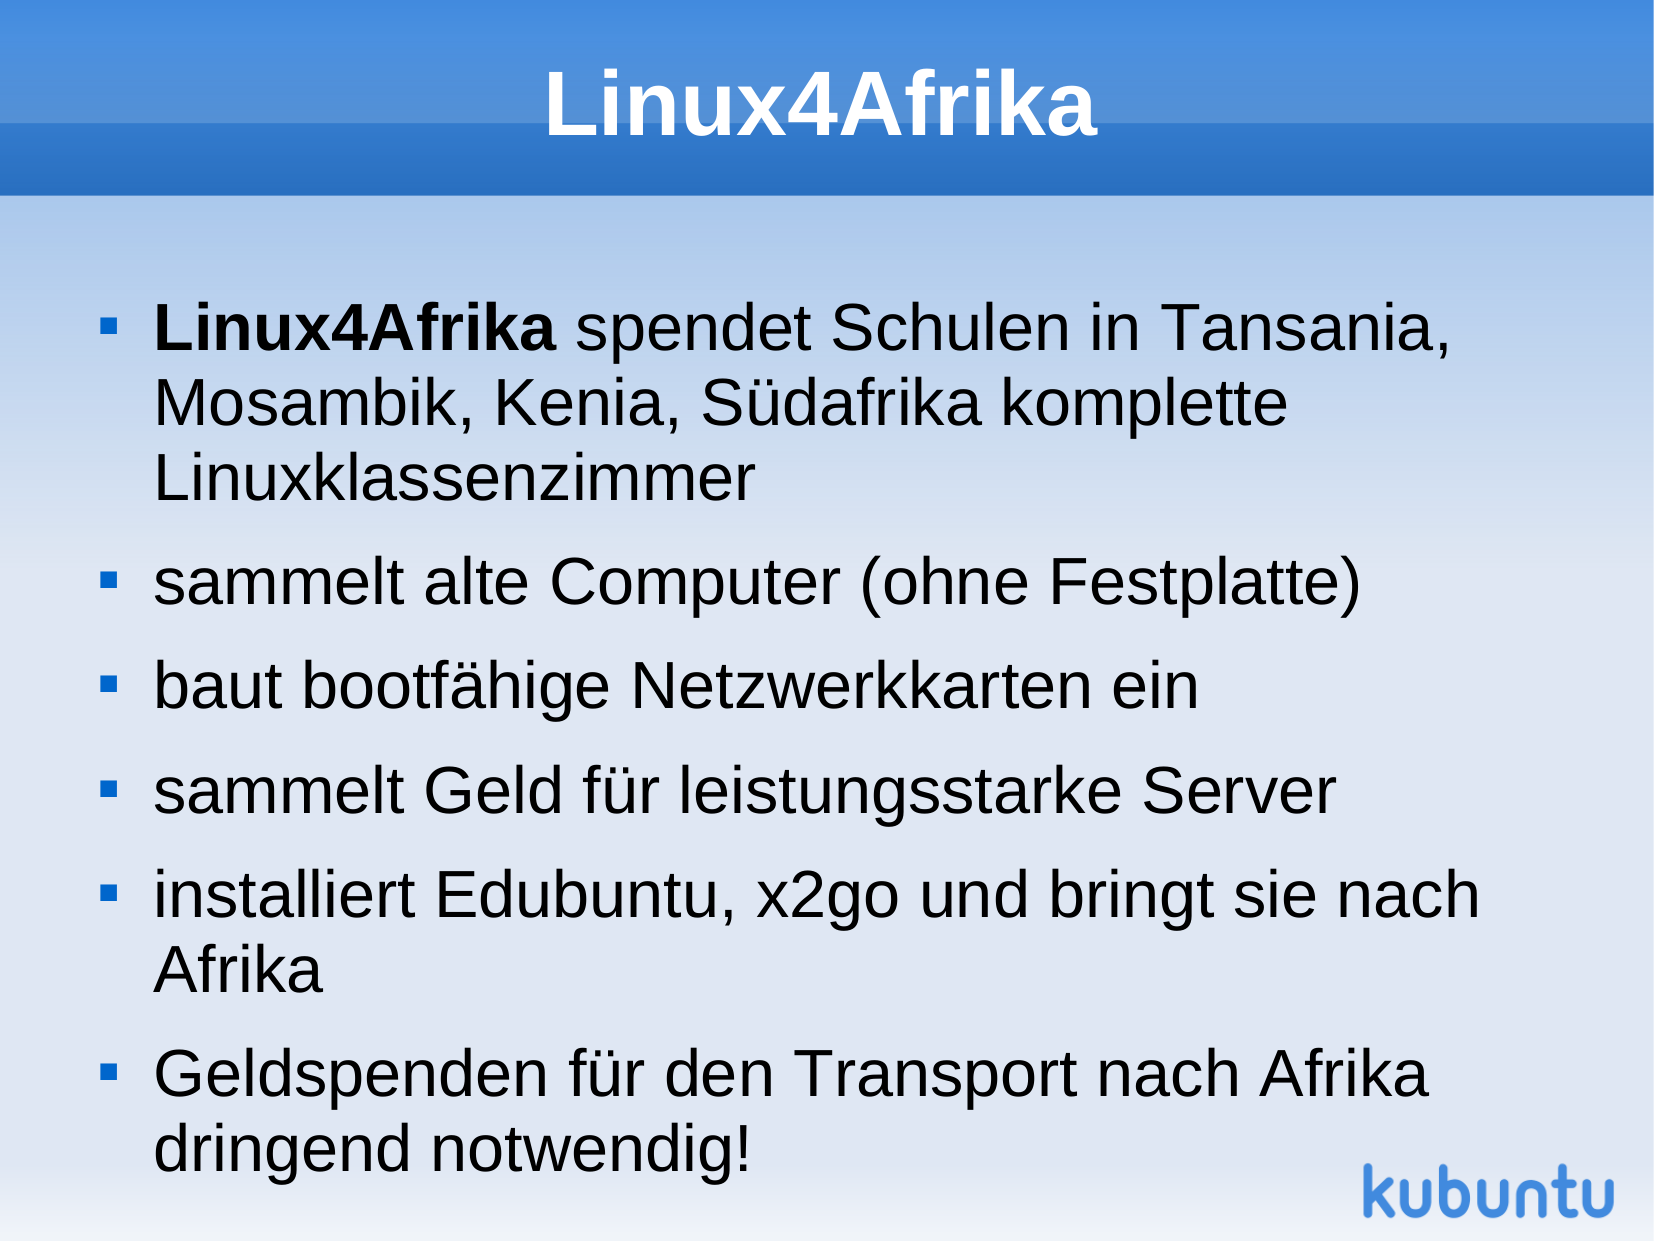

# Linux4Afrika
Linux4Afrika spendet Schulen in Tansania, Mosambik, Kenia, Südafrika komplette Linuxklassenzimmer
sammelt alte Computer (ohne Festplatte)
baut bootfähige Netzwerkkarten ein
sammelt Geld für leistungsstarke Server
installiert Edubuntu, x2go und bringt sie nach Afrika
Geldspenden für den Transport nach Afrika dringend notwendig!